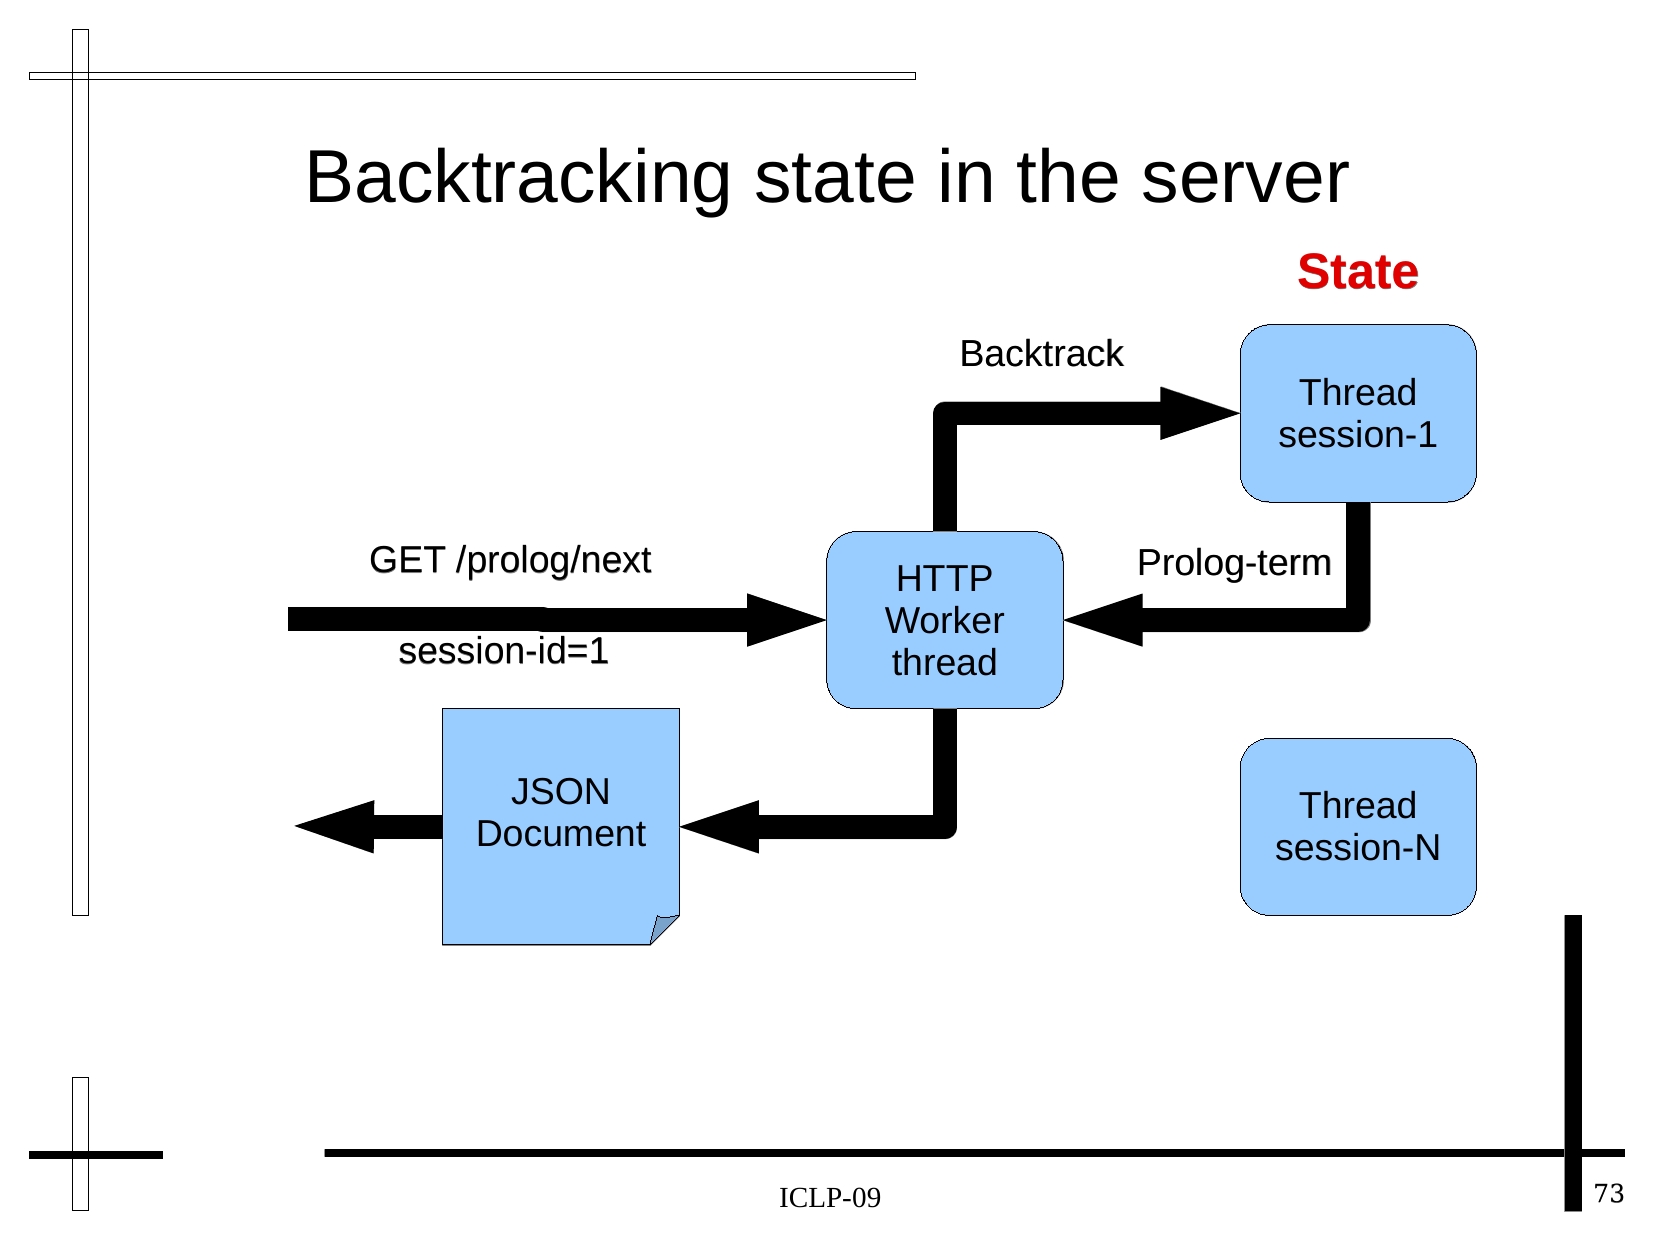

# Backtracking state in the server
State
Backtrack
Thread
session-1
Prolog-term
GET /prolog/next
session-id=1
HTTP
Worker
thread
JSON
Document
Thread
session-N